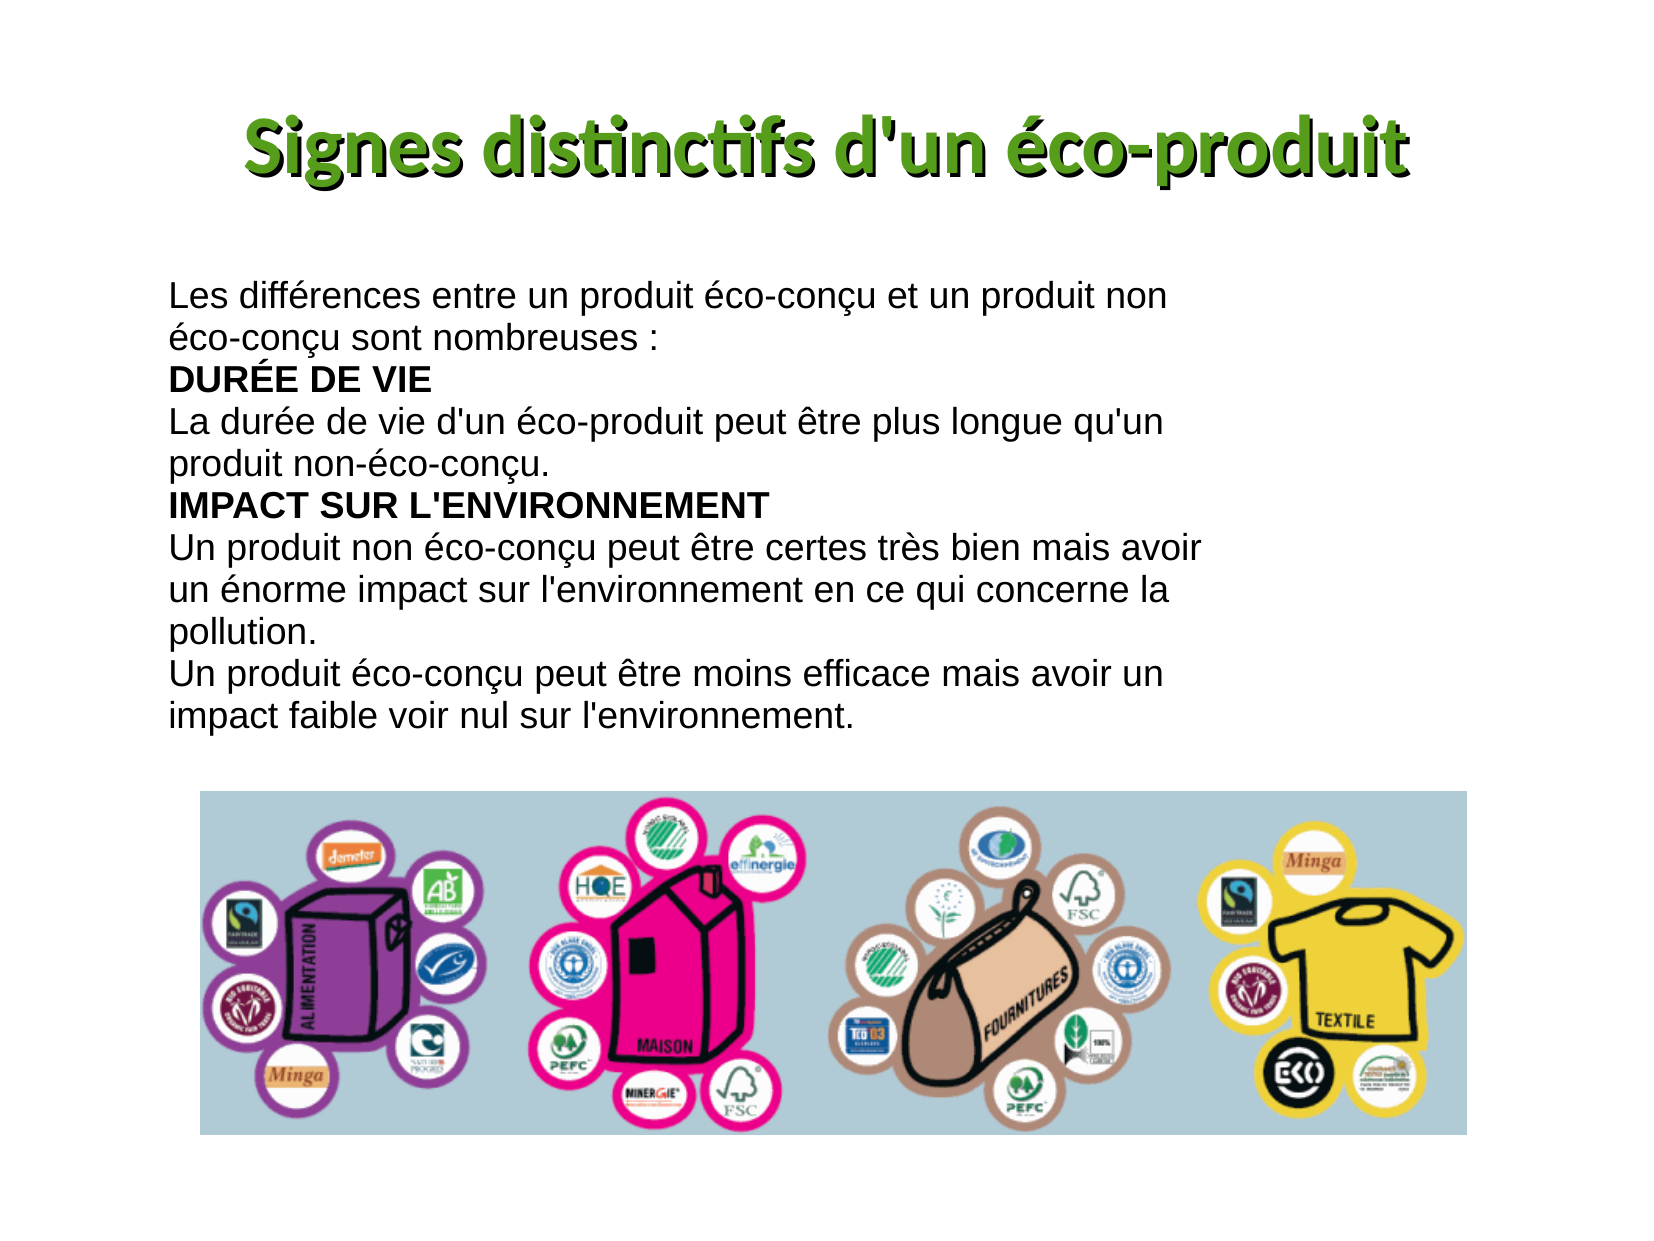

# Signes distinctifs d'un éco-produit
Les différences entre un produit éco-conçu et un produit non éco-conçu sont nombreuses :
DURÉE DE VIE
La durée de vie d'un éco-produit peut être plus longue qu'un produit non-éco-conçu.
IMPACT SUR L'ENVIRONNEMENT
Un produit non éco-conçu peut être certes très bien mais avoir un énorme impact sur l'environnement en ce qui concerne la pollution.
Un produit éco-conçu peut être moins efficace mais avoir un impact faible voir nul sur l'environnement.